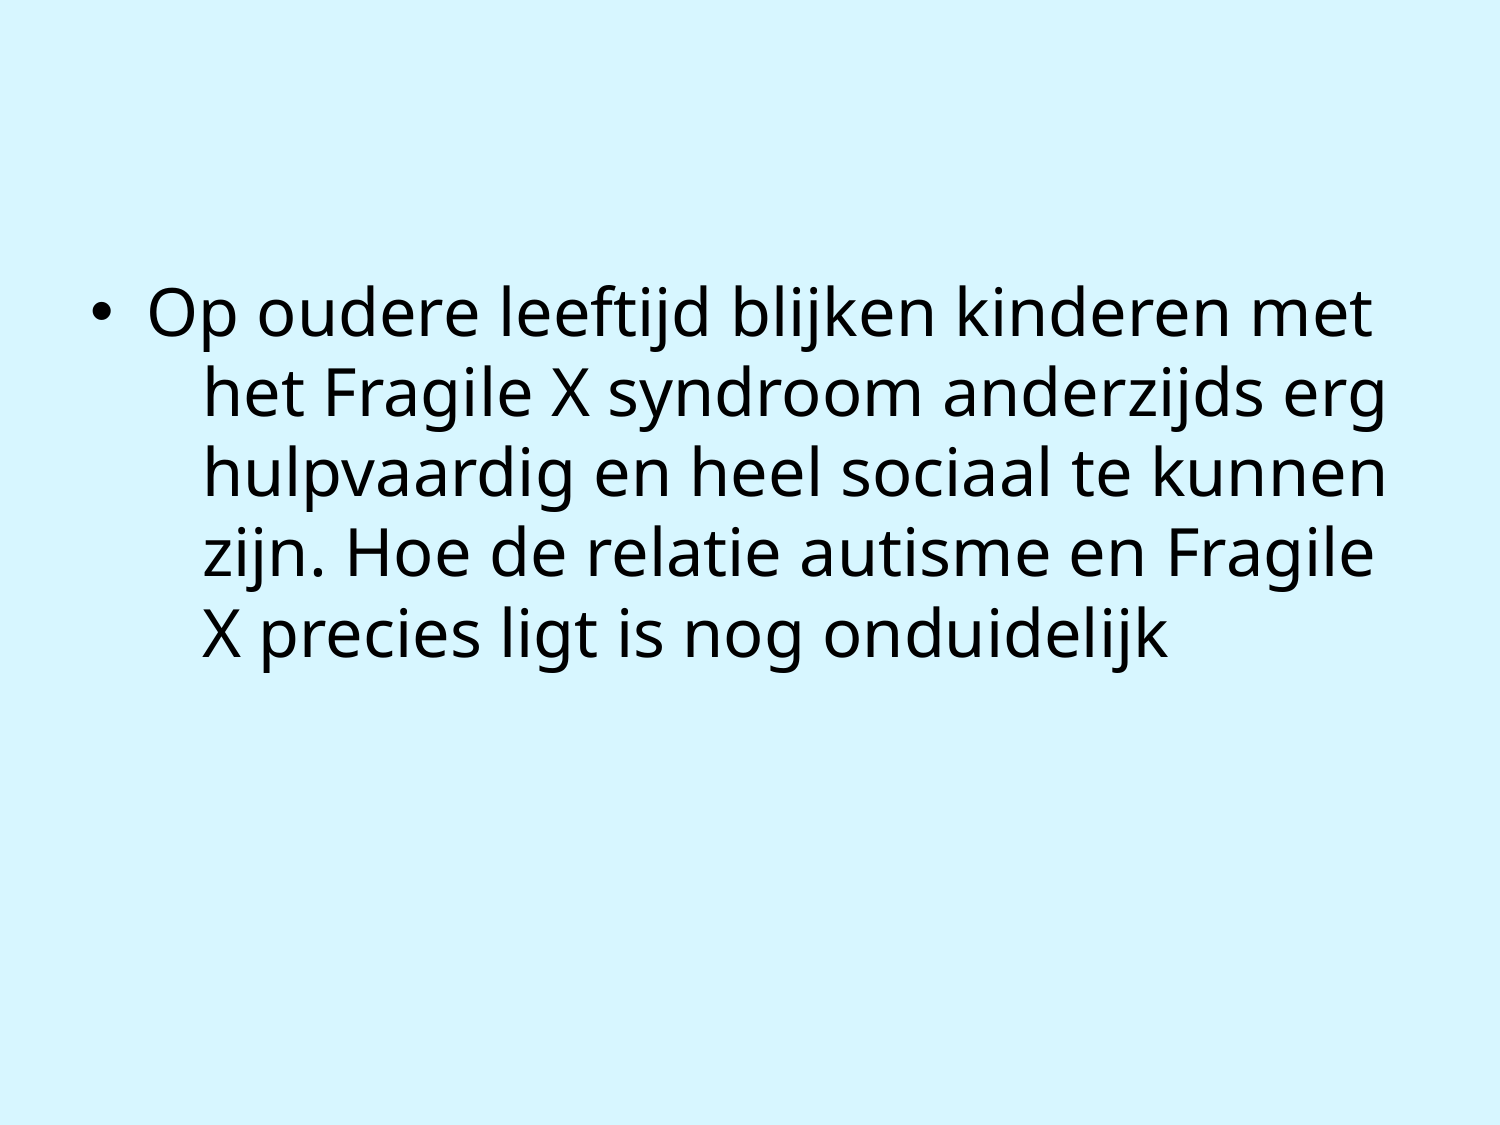

#
Op oudere leeftijd blijken kinderen met het Fragile X syndroom anderzijds erg hulpvaardig en heel sociaal te kunnen zijn. Hoe de relatie autisme en Fragile X precies ligt is nog onduidelijk